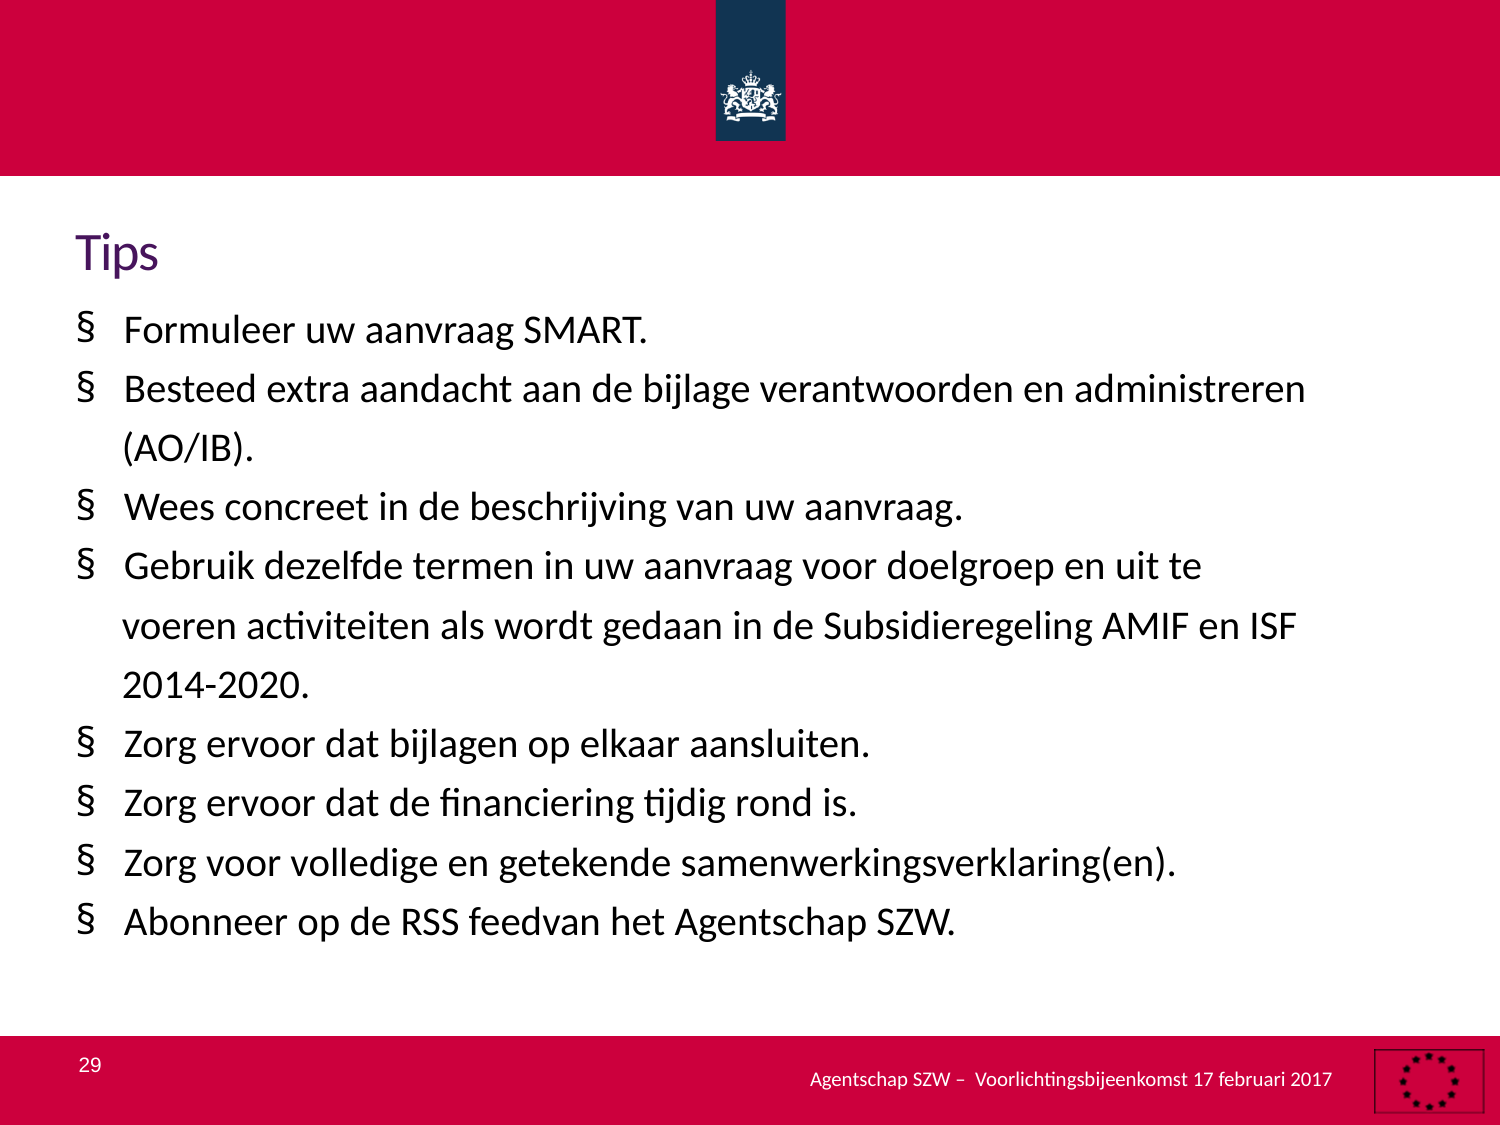

# Tips
 Formuleer uw aanvraag SMART.
 Besteed extra aandacht aan de bijlage verantwoorden en administreren
 (AO/IB).
 Wees concreet in de beschrijving van uw aanvraag.
 Gebruik dezelfde termen in uw aanvraag voor doelgroep en uit te
 voeren activiteiten als wordt gedaan in de Subsidieregeling AMIF en ISF
 2014-2020.
 Zorg ervoor dat bijlagen op elkaar aansluiten.
 Zorg ervoor dat de financiering tijdig rond is.
 Zorg voor volledige en getekende samenwerkingsverklaring(en).
 Abonneer op de RSS feedvan het Agentschap SZW.
Agentschap SZW – Voorlichtingsbijeenkomst 17 februari 2017